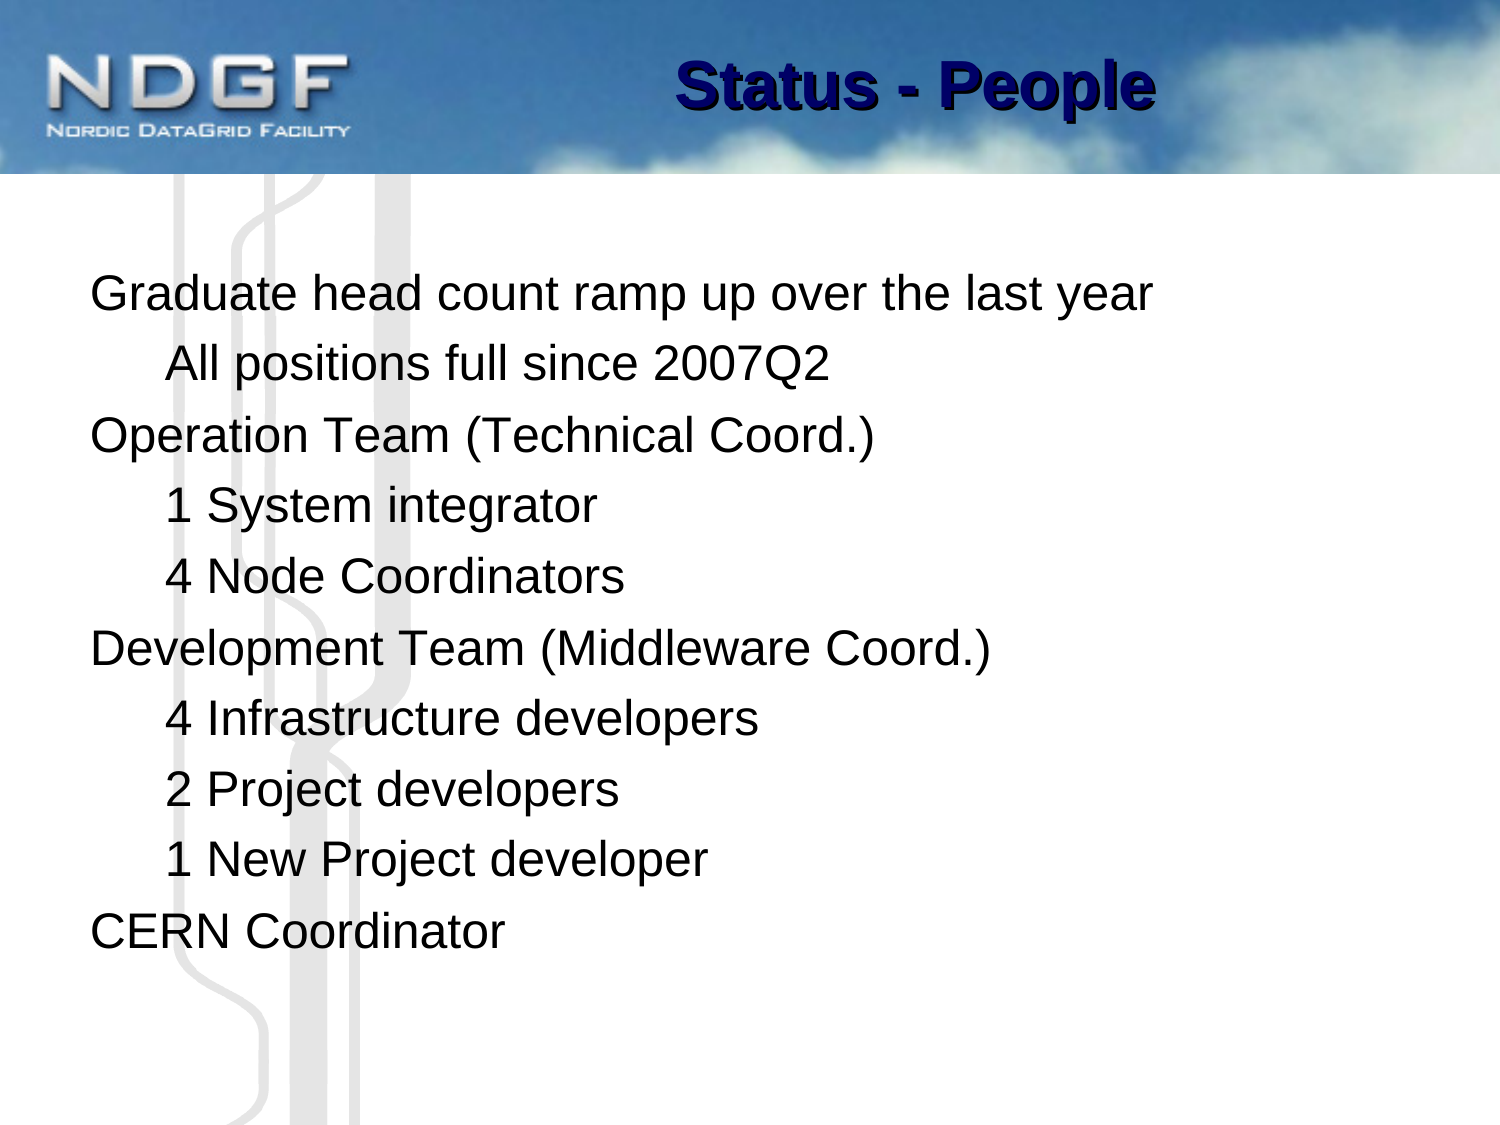

# Status - People
Graduate head count ramp up over the last year
All positions full since 2007Q2
Operation Team (Technical Coord.)
1 System integrator
4 Node Coordinators
Development Team (Middleware Coord.)
4 Infrastructure developers
2 Project developers
1 New Project developer
CERN Coordinator